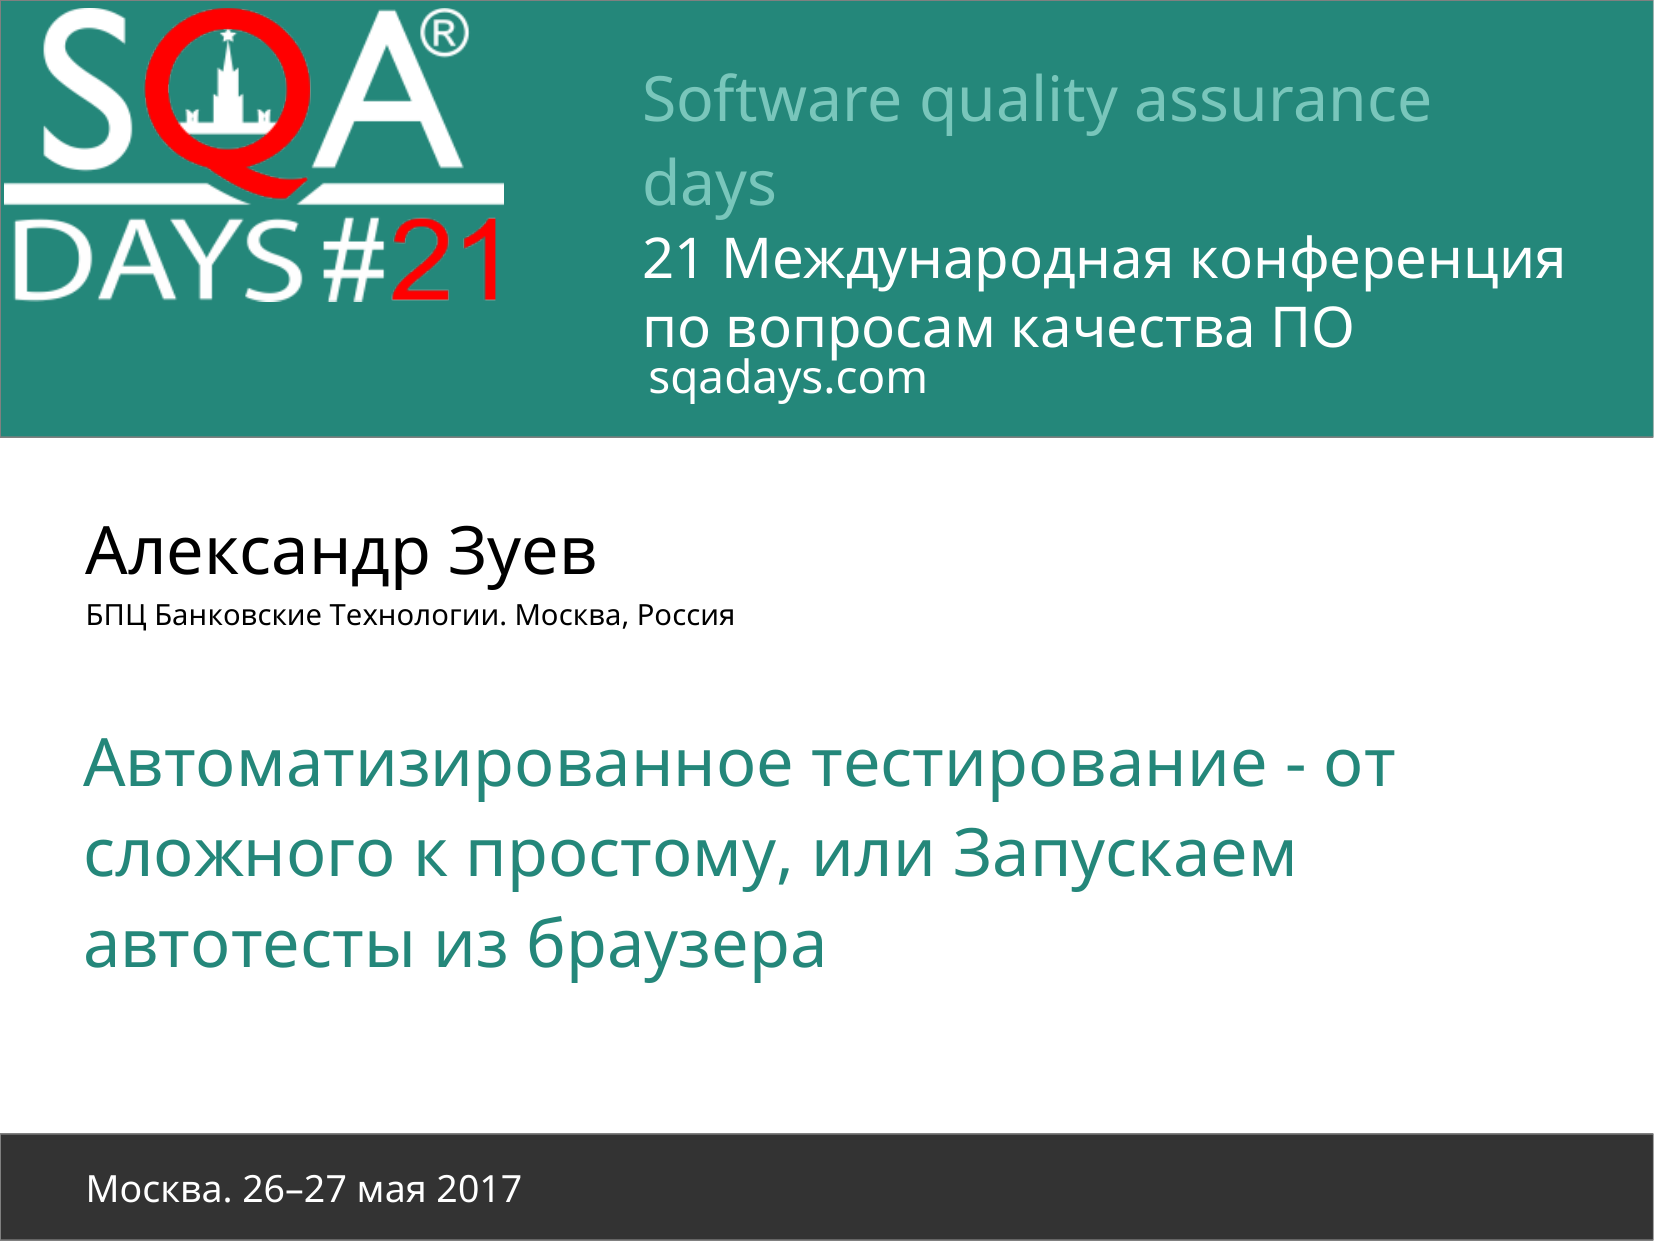

Software quality assurance days
21 Международная конференция
по вопросам качества ПО
sqadays.com
Александр Зуев
БПЦ Банковские Технологии. Москва, Россия
Автоматизированное тестирование - от сложного к простому, или Запускаем автотесты из браузера
Москва. 26–27 мая 2017